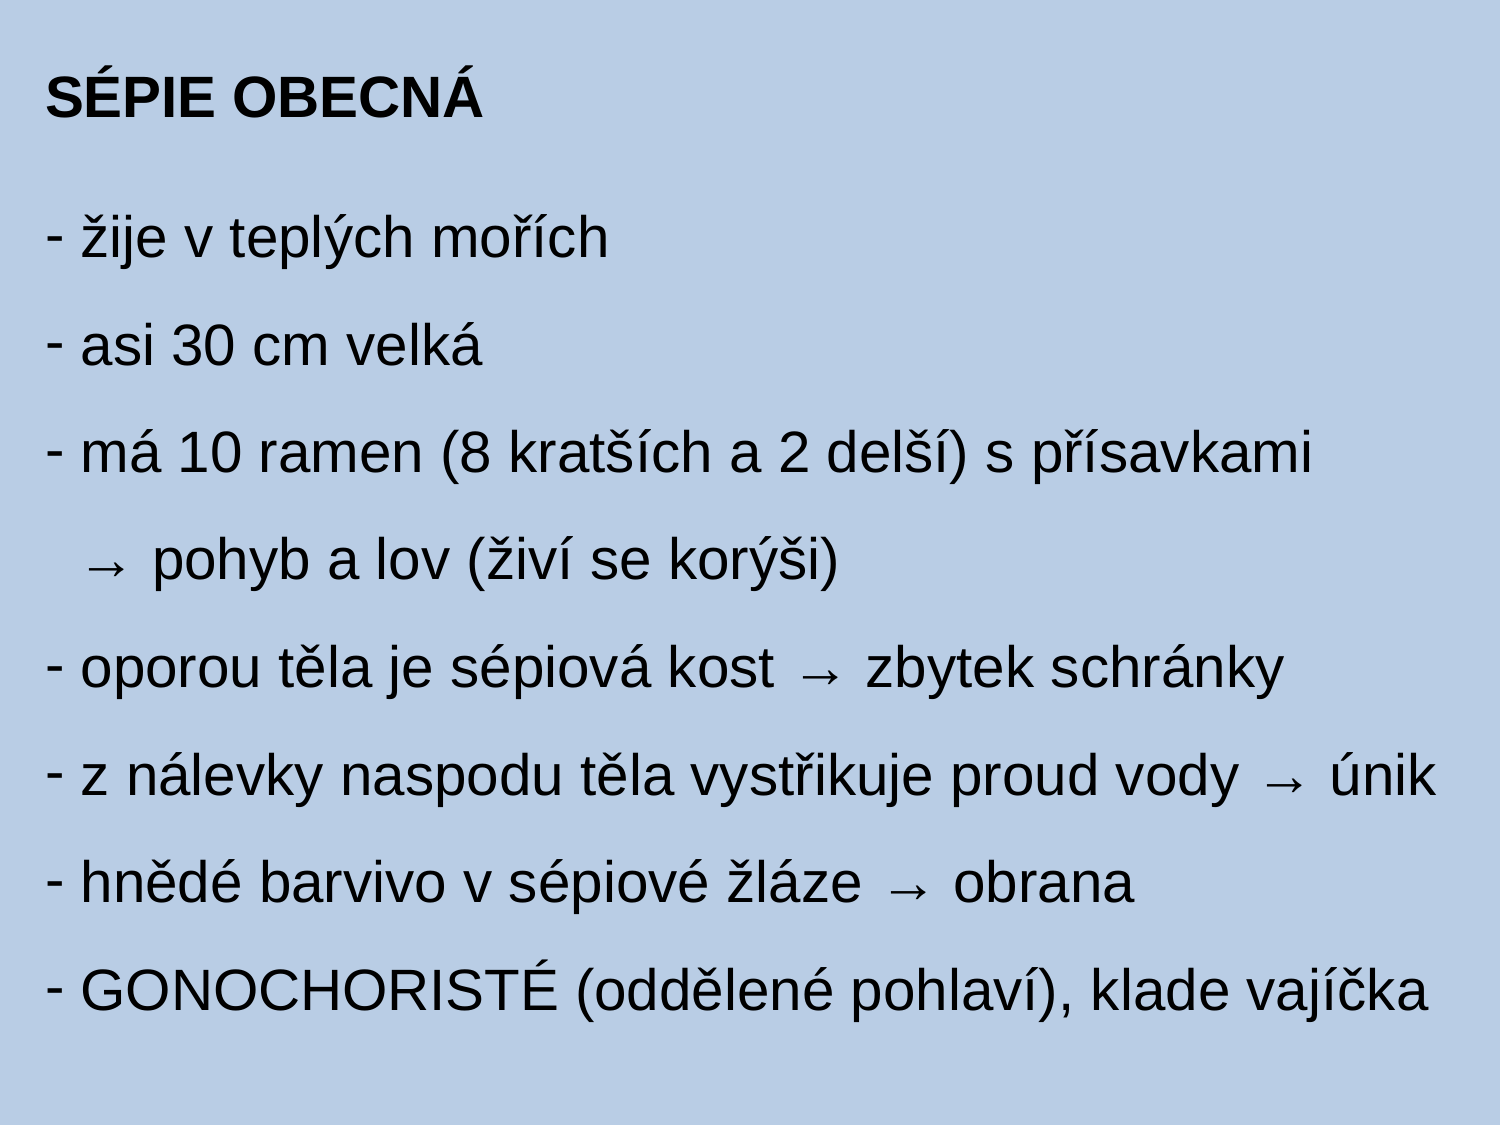

SÉPIE OBECNÁ
 žije v teplých mořích
 asi 30 cm velká
 má 10 ramen (8 kratších a 2 delší) s přísavkami
 → pohyb a lov (živí se korýši)
 oporou těla je sépiová kost → zbytek schránky
 z nálevky naspodu těla vystřikuje proud vody → únik
 hnědé barvivo v sépiové žláze → obrana
 GONOCHORISTÉ (oddělené pohlaví), klade vajíčka